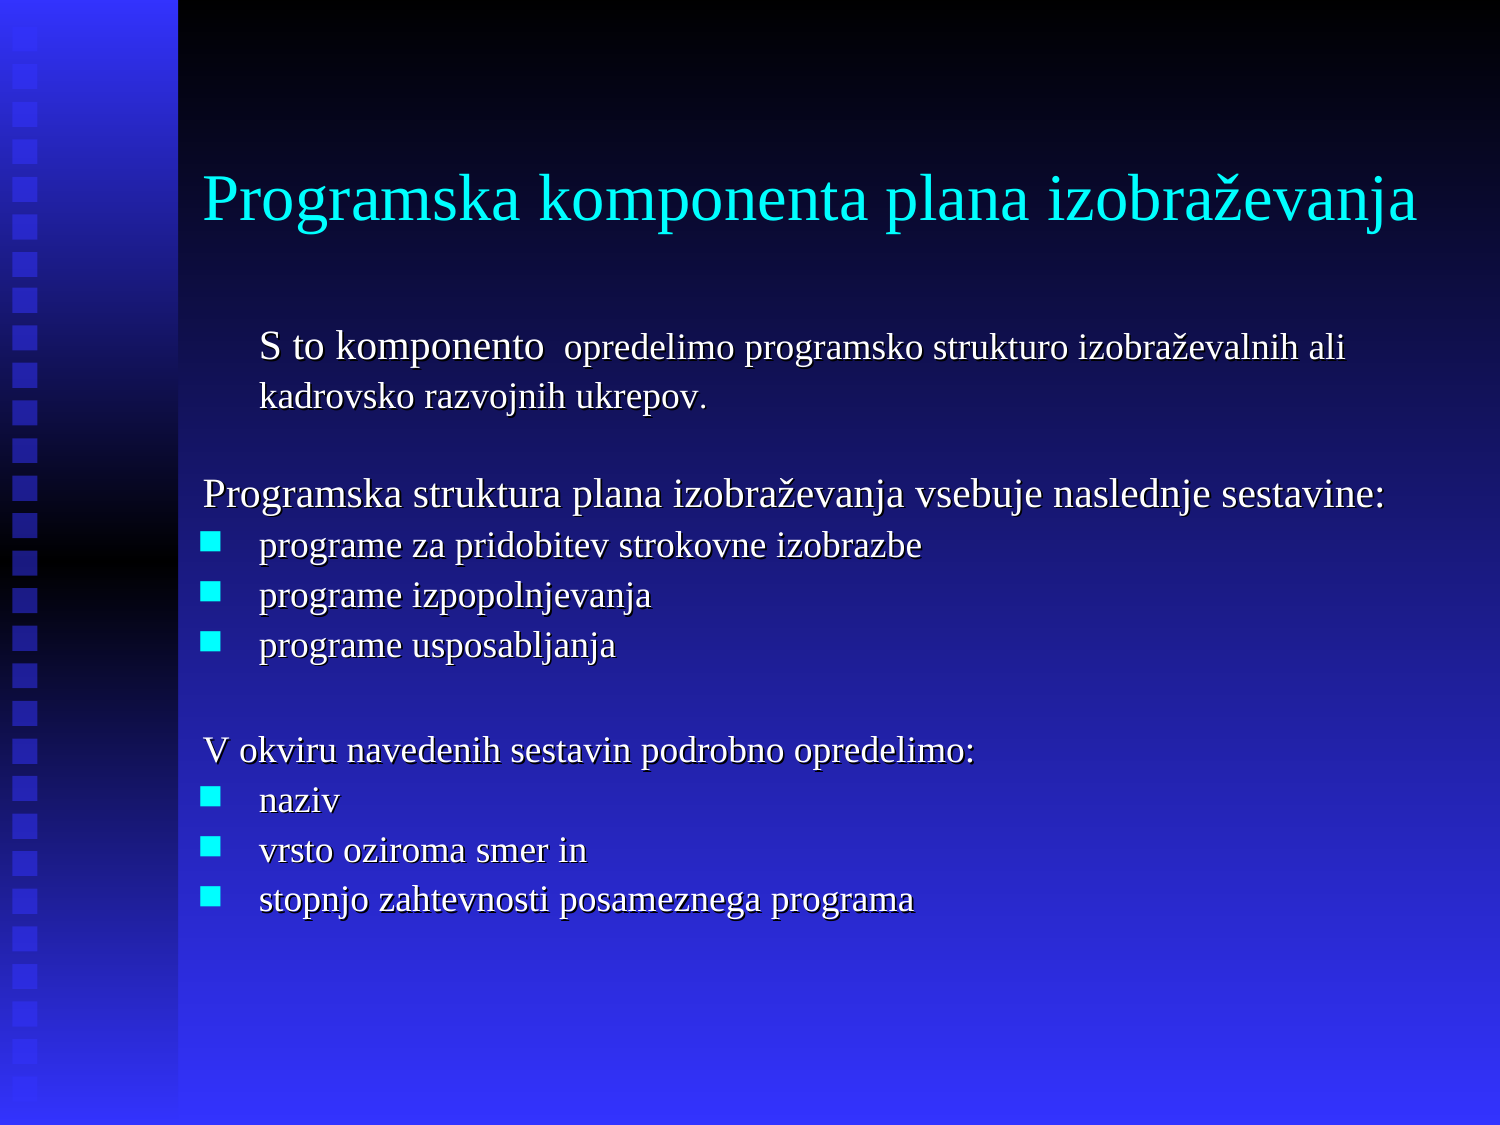

# Programska komponenta plana izobraževanja
	S to komponento opredelimo programsko strukturo izobraževalnih ali kadrovsko razvojnih ukrepov.
Programska struktura plana izobraževanja vsebuje naslednje sestavine:
programe za pridobitev strokovne izobrazbe
programe izpopolnjevanja
programe usposabljanja
V okviru navedenih sestavin podrobno opredelimo:
naziv
vrsto oziroma smer in
stopnjo zahtevnosti posameznega programa